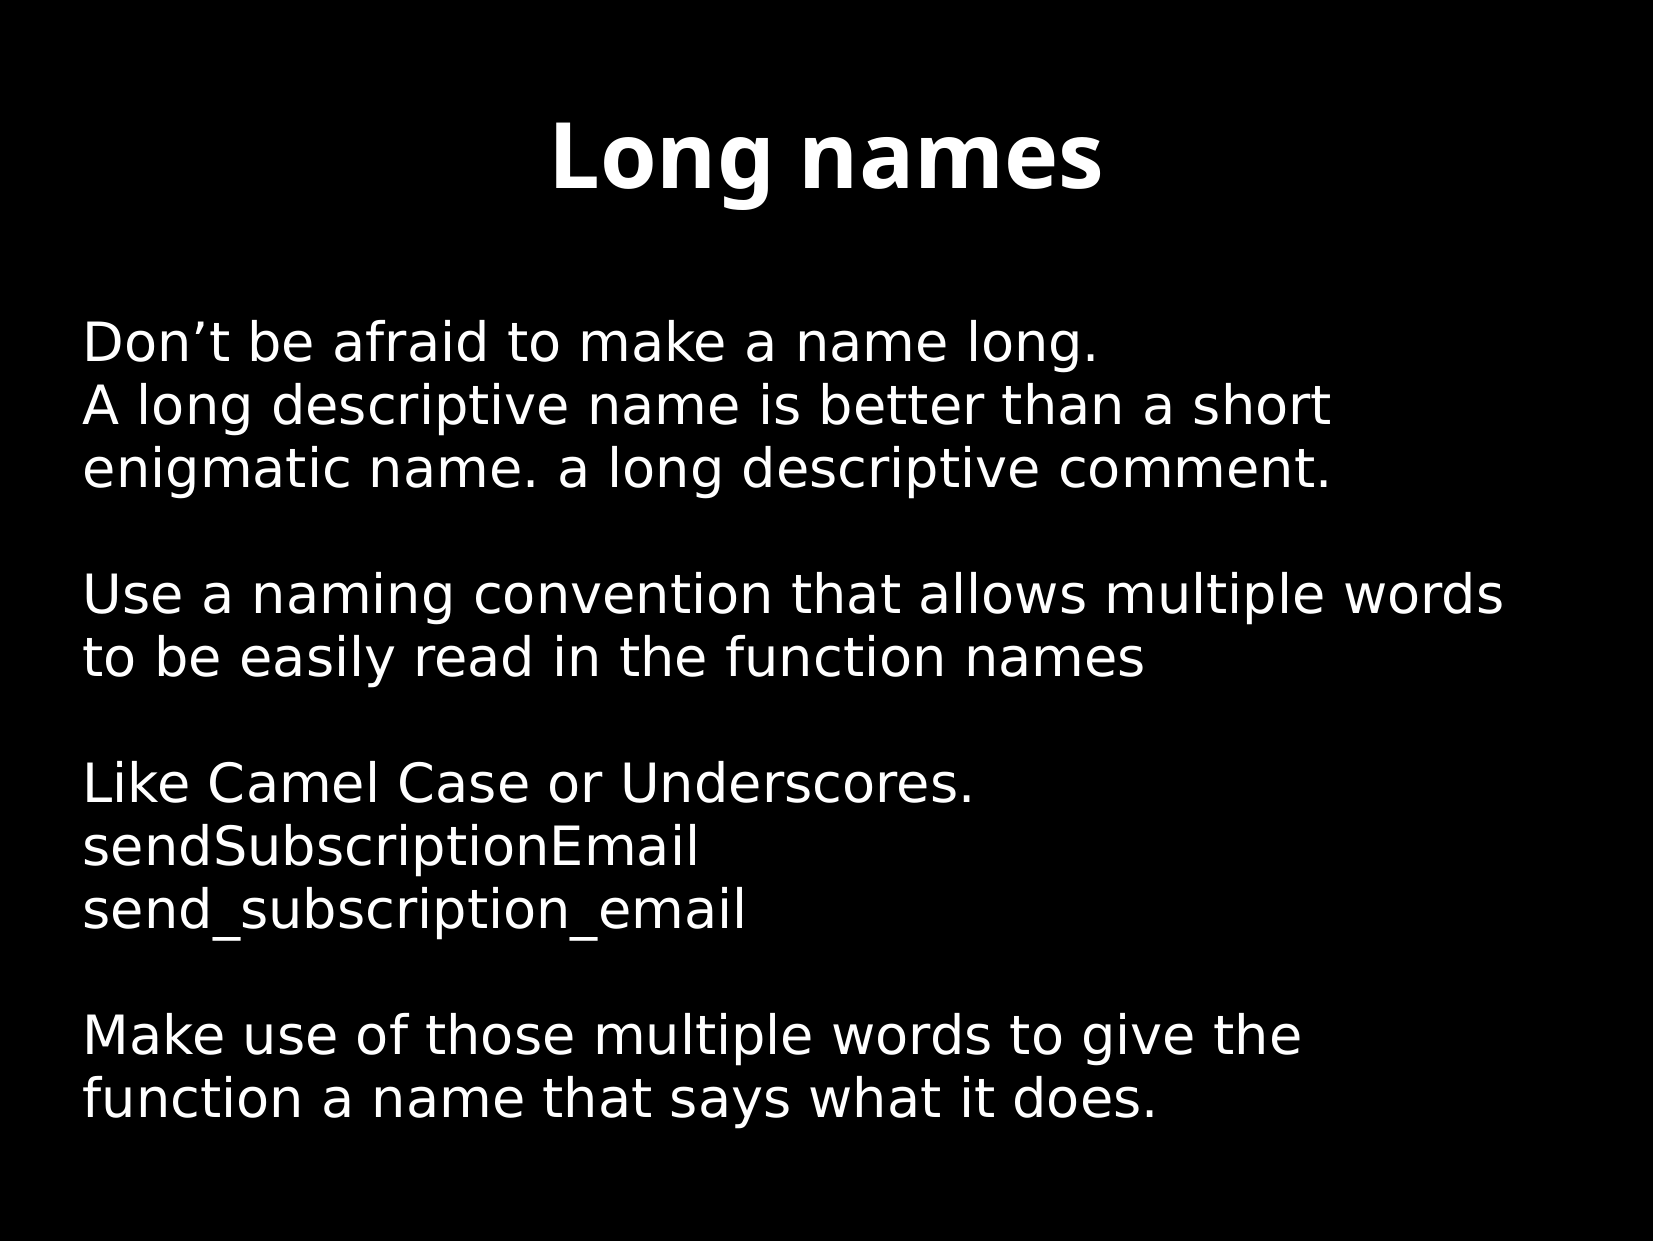

# Long names
Don’t be afraid to make a name long.
A long descriptive name is better than a short enigmatic name. a long descriptive comment.
Use a naming convention that allows multiple words to be easily read in the function names
Like Camel Case or Underscores.
sendSubscriptionEmail
send_subscription_email
Make use of those multiple words to give the
function a name that says what it does.